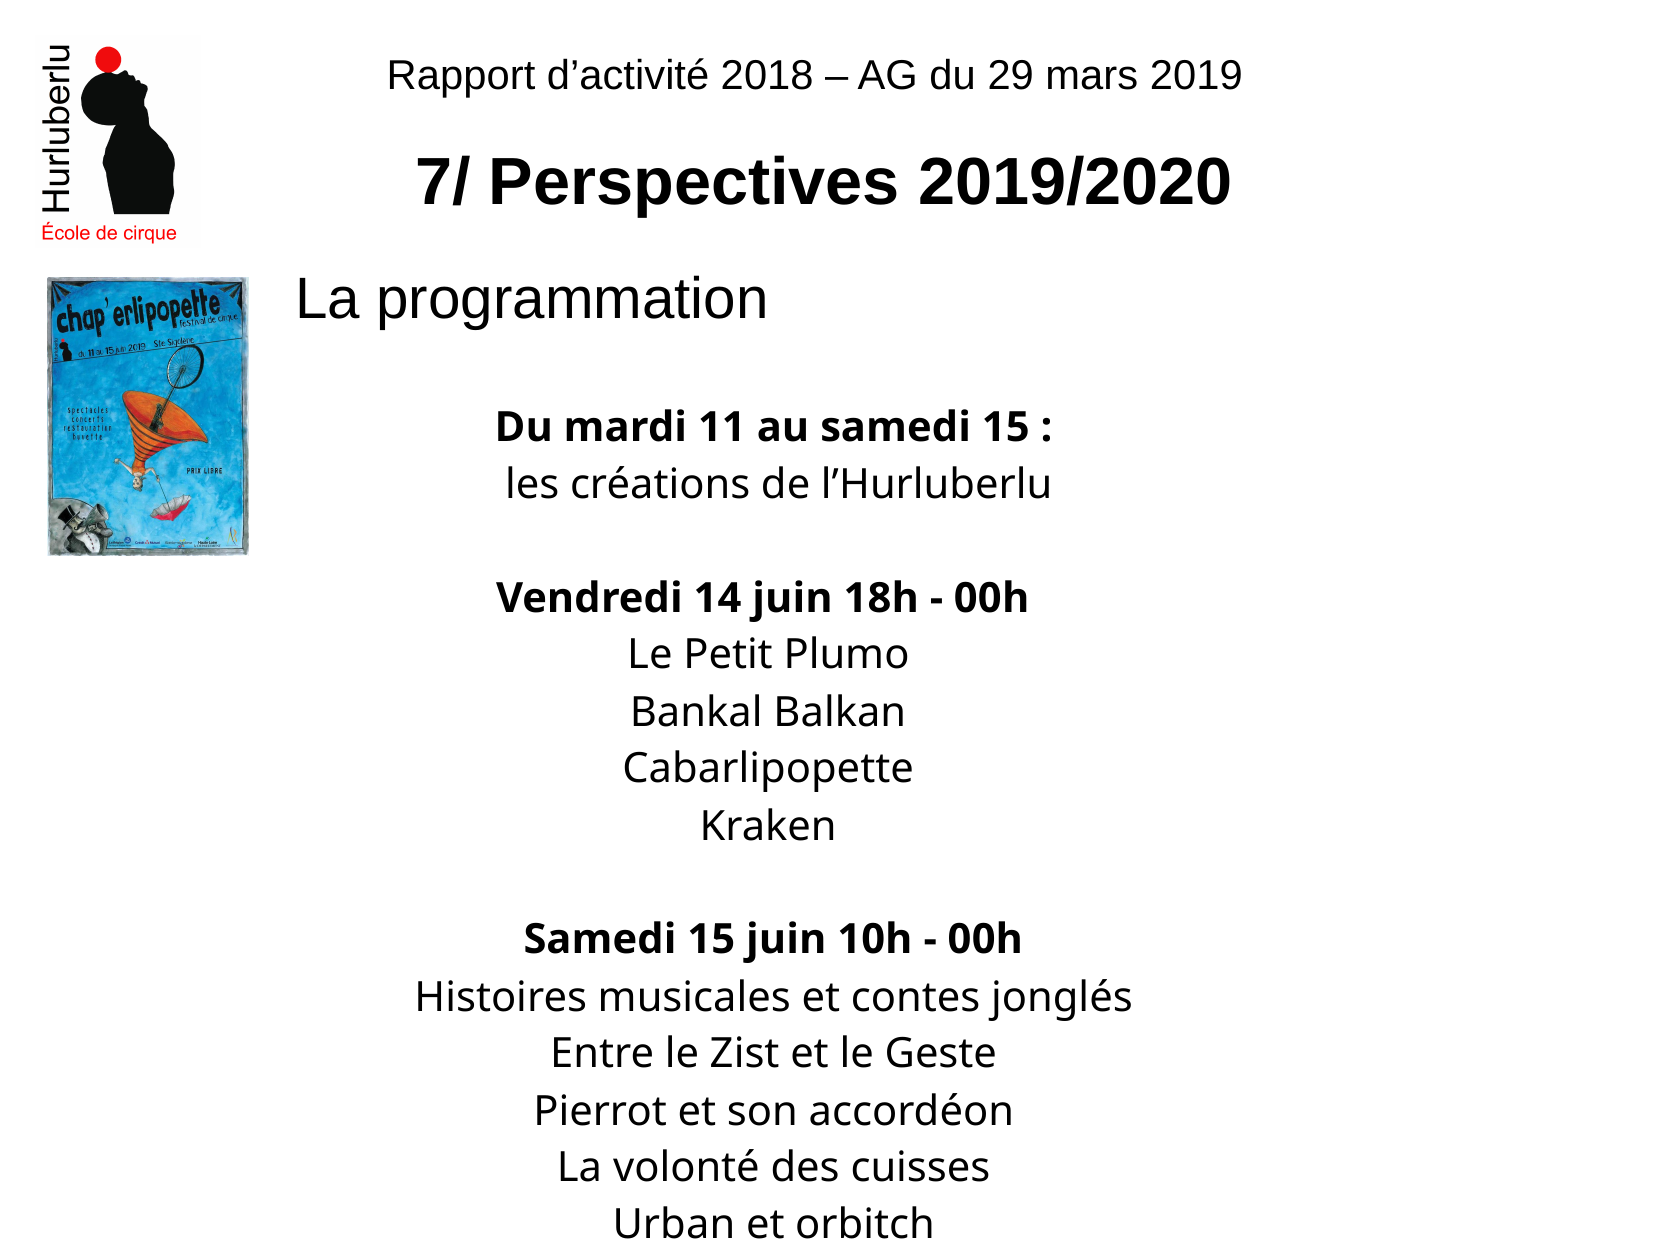

# Rapport d’activité 2018 – AG du 29 mars 2019 7/ Perspectives 2019/2020
La programmation
Du mardi 11 au samedi 15 :
 les créations de l’Hurluberlu
Vendredi 14 juin 18h - 00h
Le Petit Plumo
Bankal Balkan
Cabarlipopette
Kraken
Samedi 15 juin 10h - 00h
Histoires musicales et contes jonglés
Entre le Zist et le Geste
Pierrot et son accordéon
La volonté des cuisses
Urban et orbitch
DJ Pudding